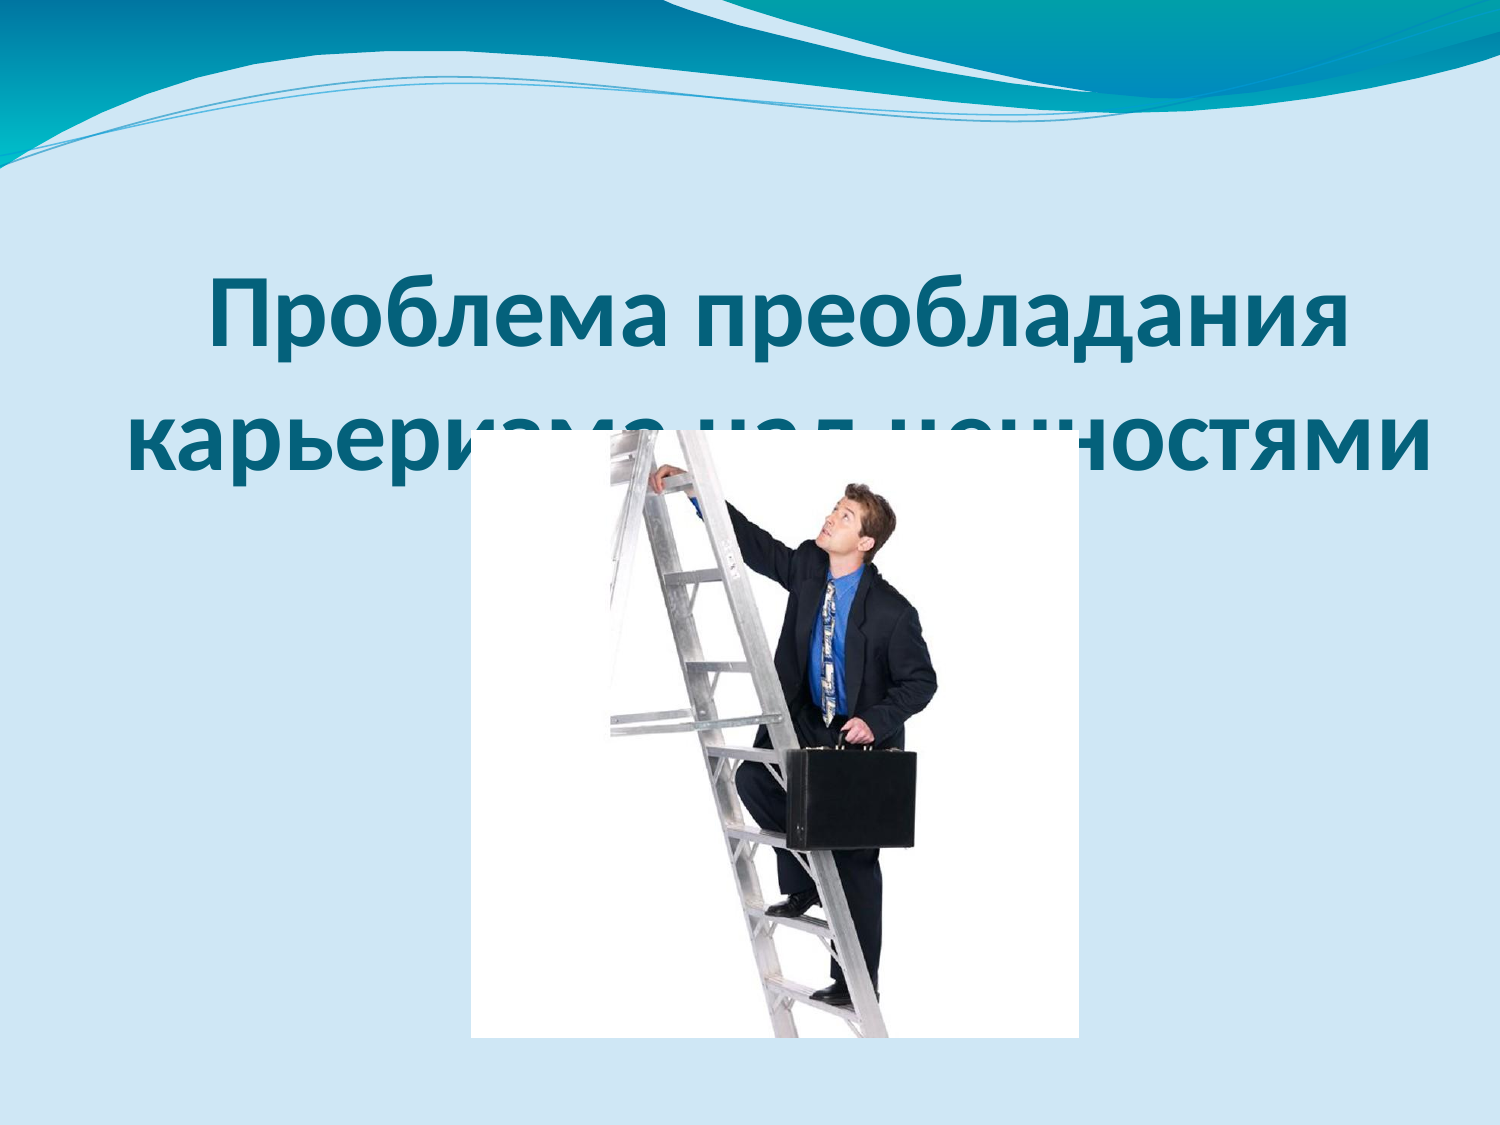

# Проблема преобладания карьеризма над ценностями семьи.